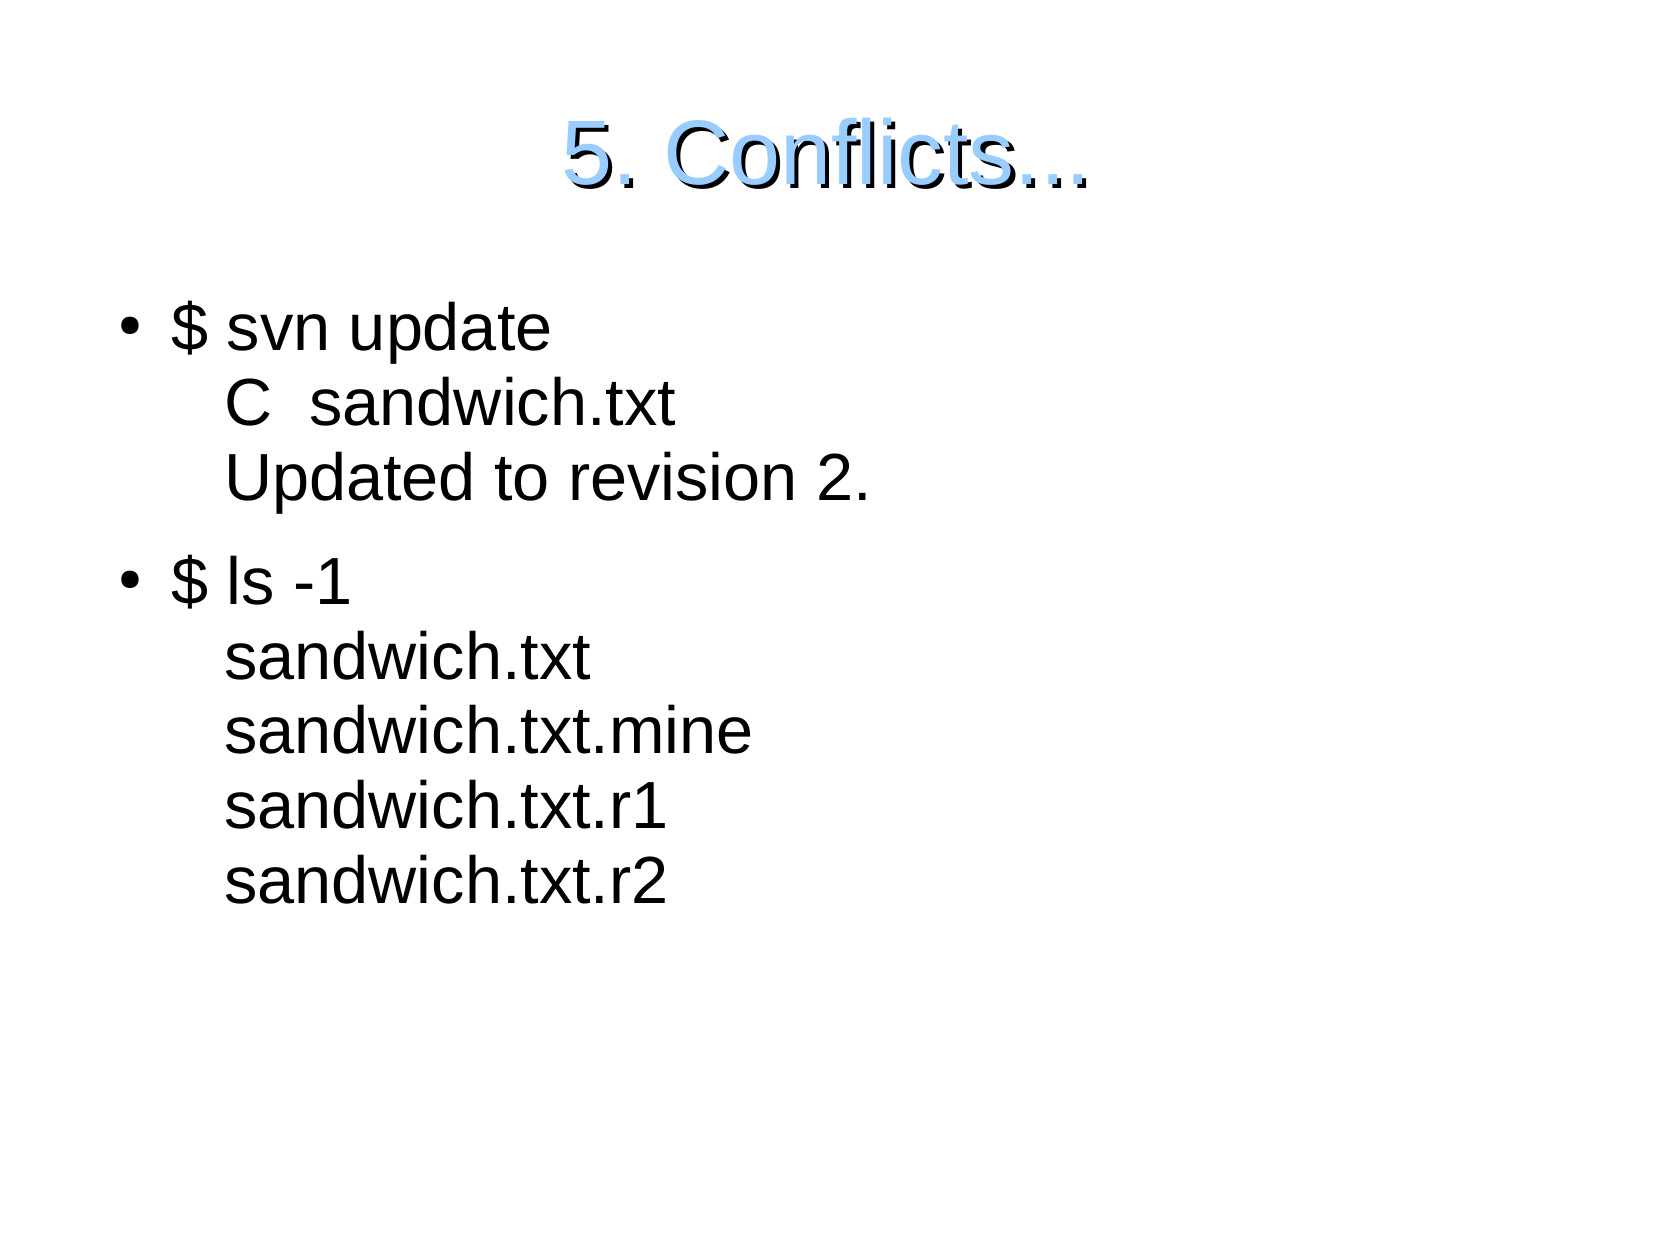

# 5. Conflicts...
$ svn update
C sandwich.txt
Updated to revision 2.
$ ls -1
sandwich.txt
sandwich.txt.mine
sandwich.txt.r1
sandwich.txt.r2